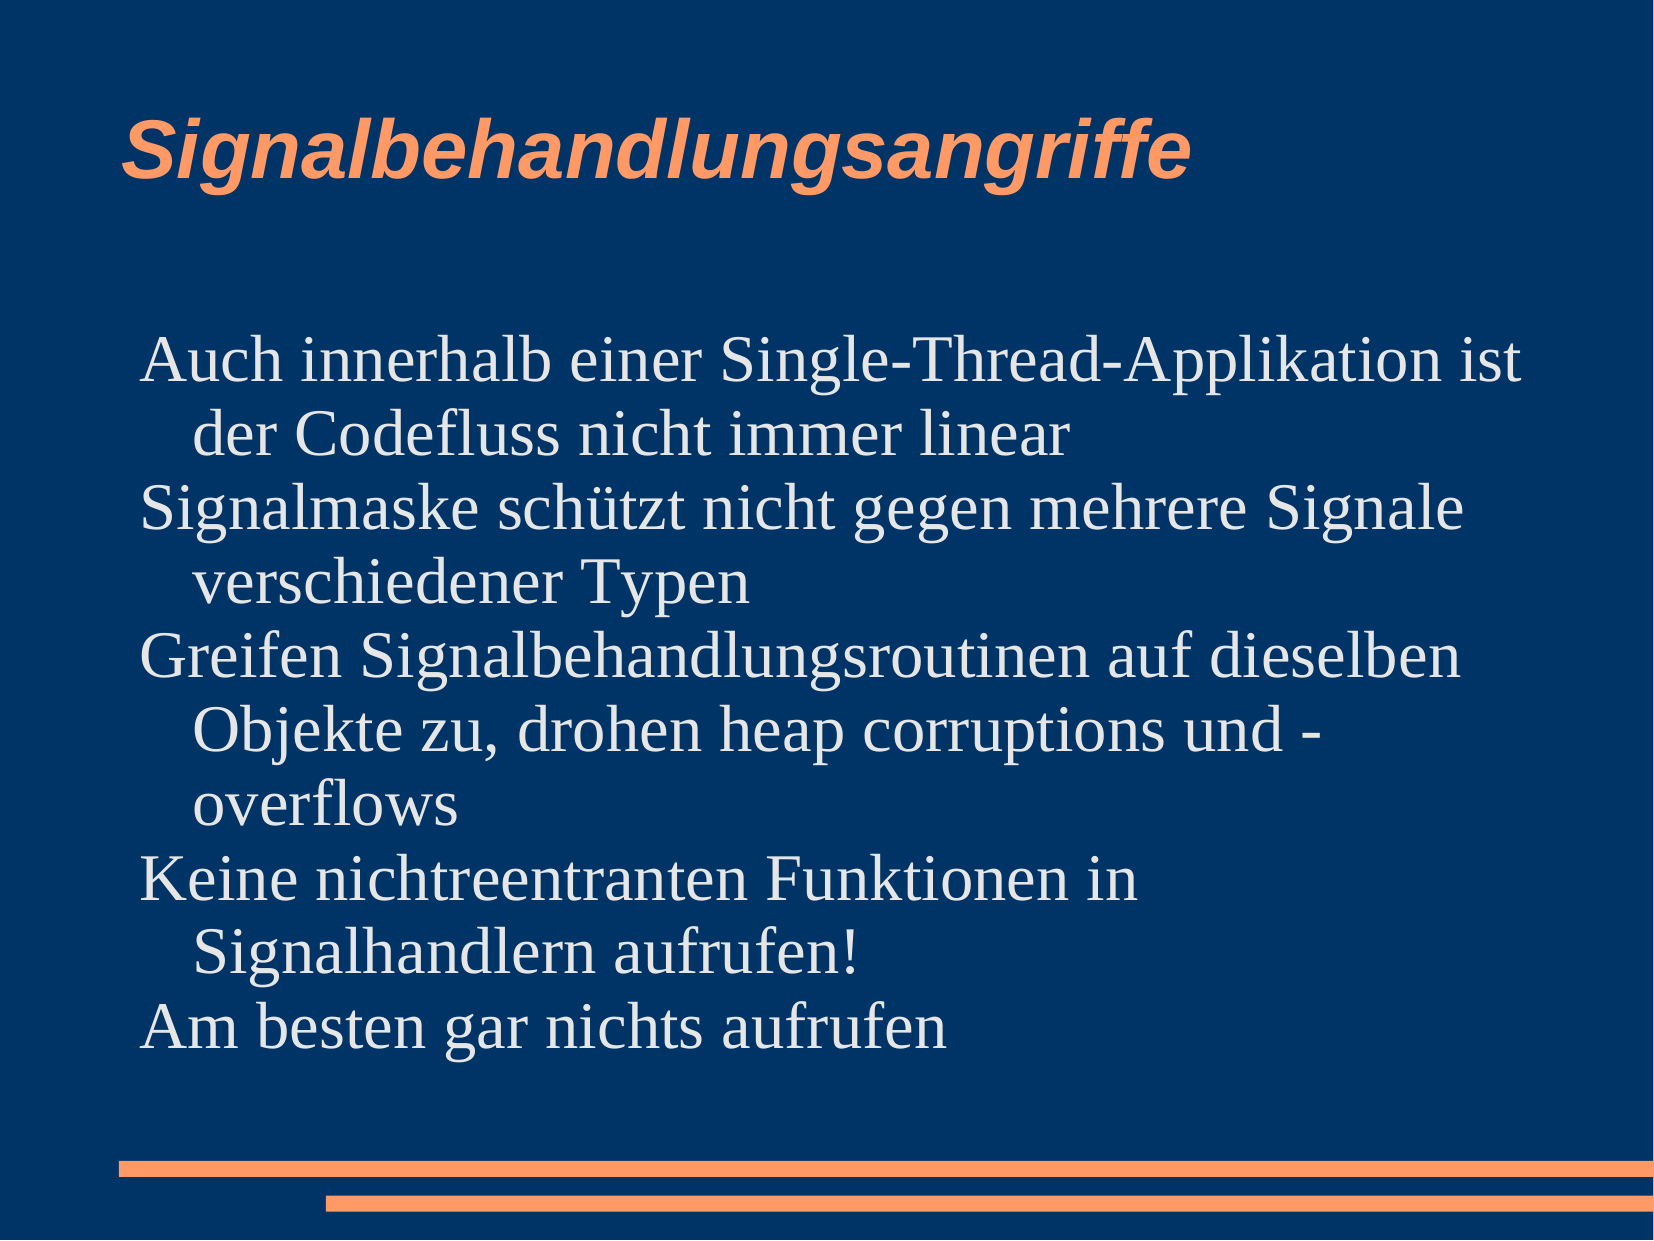

# Signalbehandlungsangriffe
Auch innerhalb einer Single-Thread-Applikation ist der Codefluss nicht immer linear
Signalmaske schützt nicht gegen mehrere Signale verschiedener Typen
Greifen Signalbehandlungsroutinen auf dieselben Objekte zu, drohen heap corruptions und -overflows
Keine nichtreentranten Funktionen in Signalhandlern aufrufen!
Am besten gar nichts aufrufen